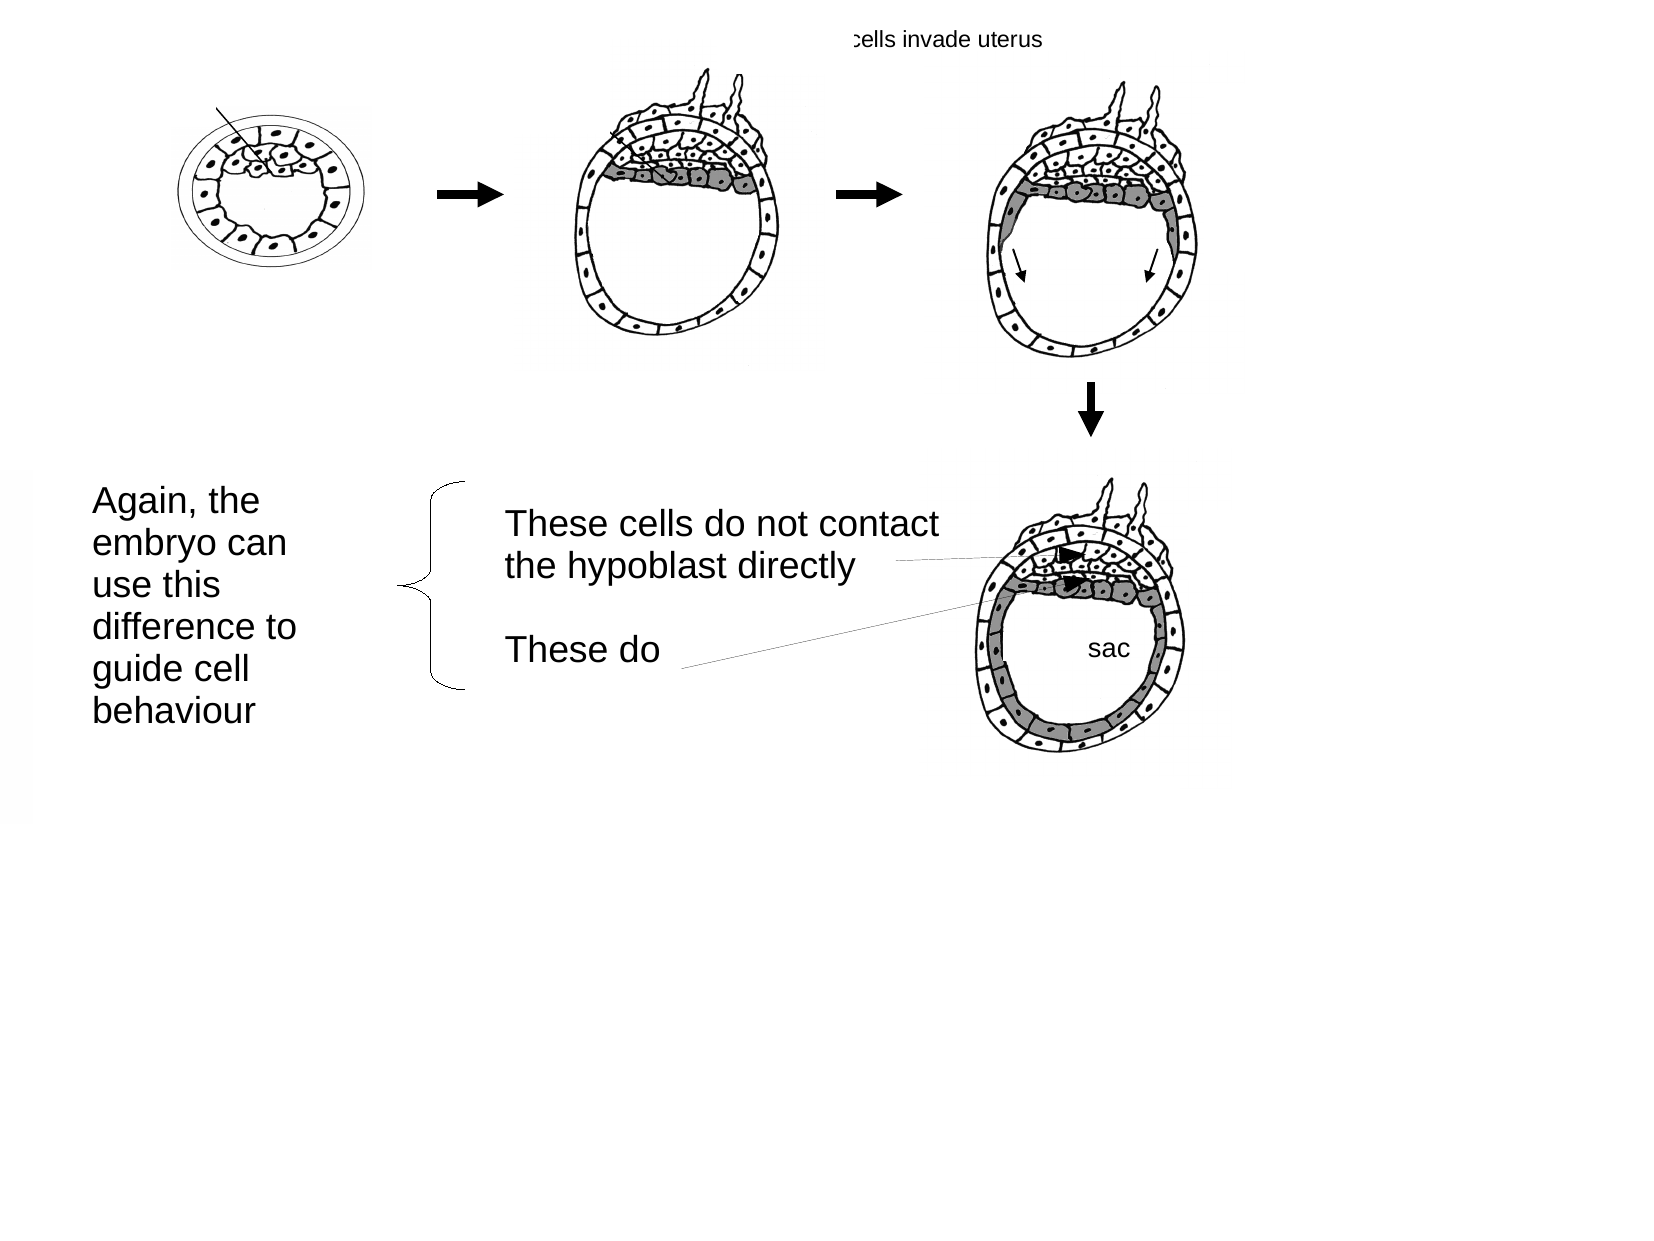

Hypoblast
Again, the embryo can use this difference to guide cell behaviour
These cells do not contact the hypoblast directly
These do